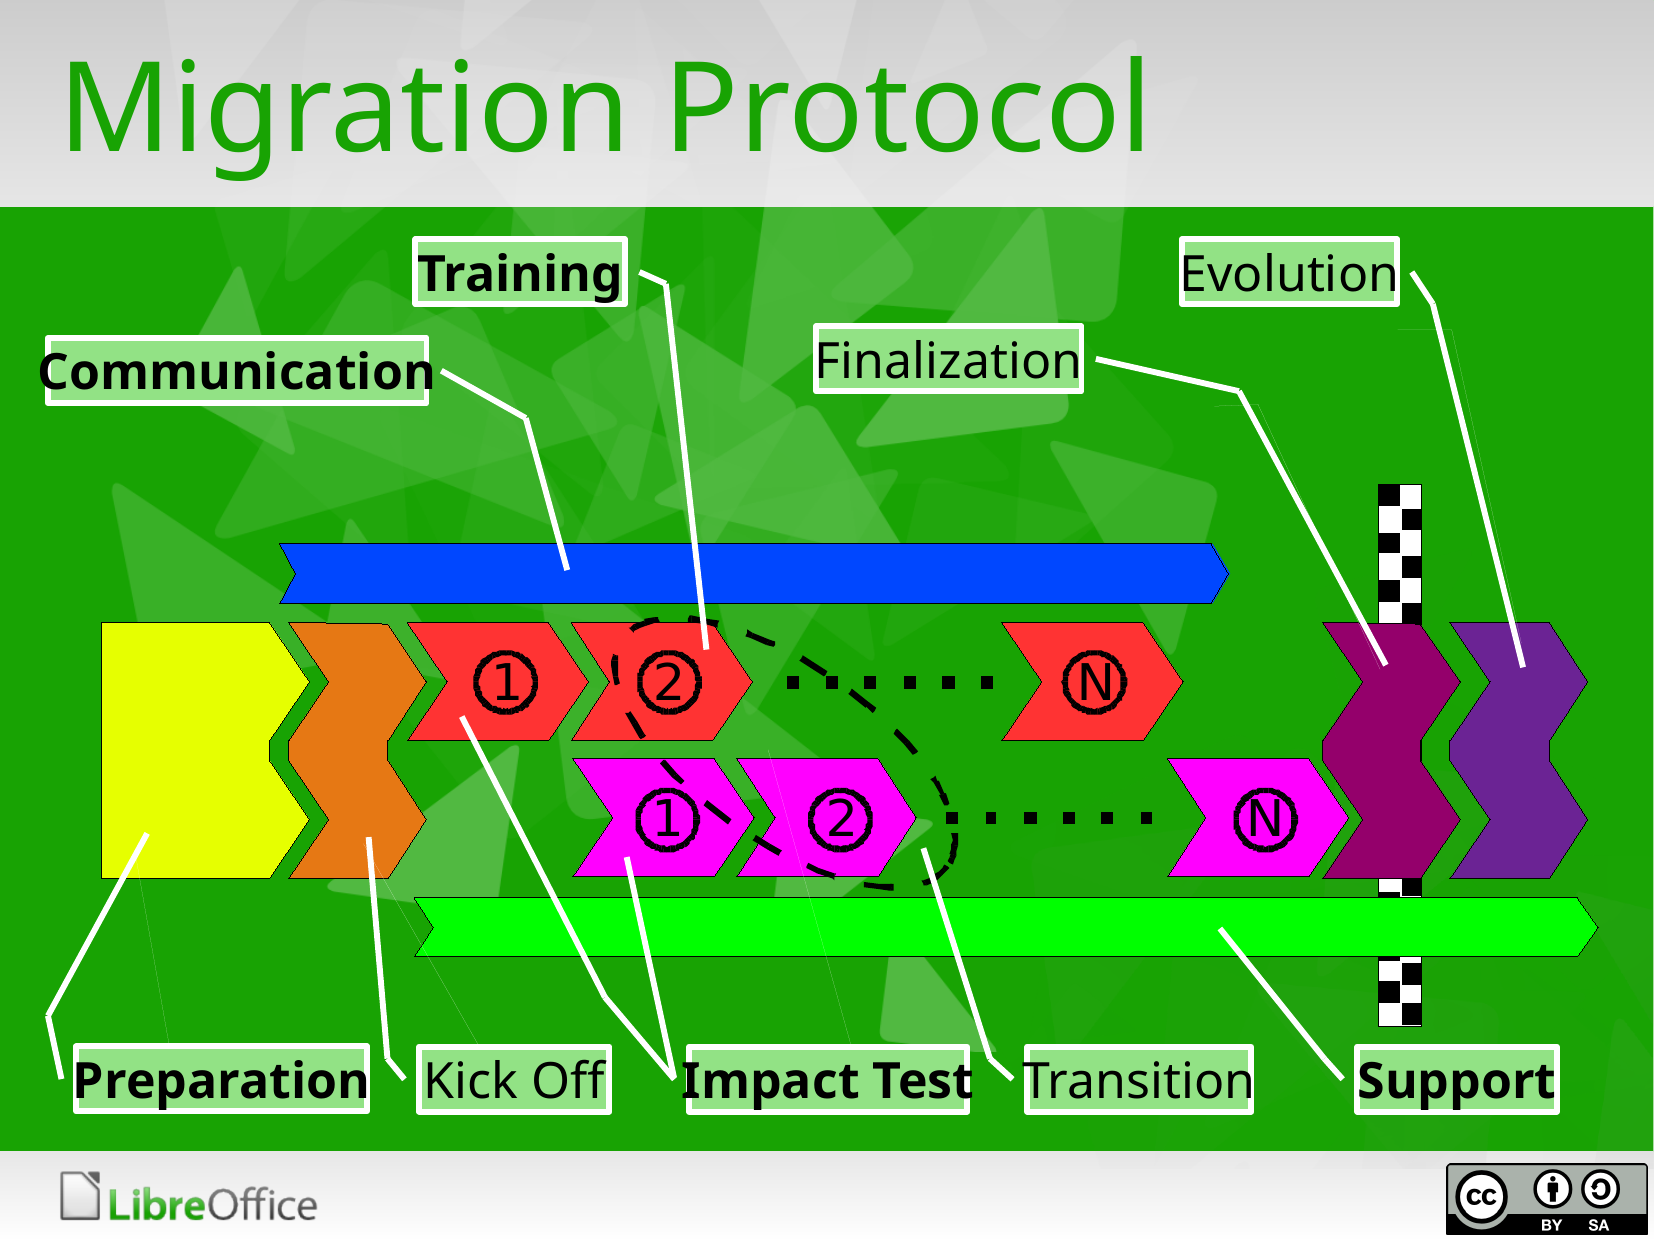

# Migration Protocol
Training
Evolution
Finalization
Communication
1
2
N
1
2
N
Preparation
Support
Kick Off
Impact Test
Transition